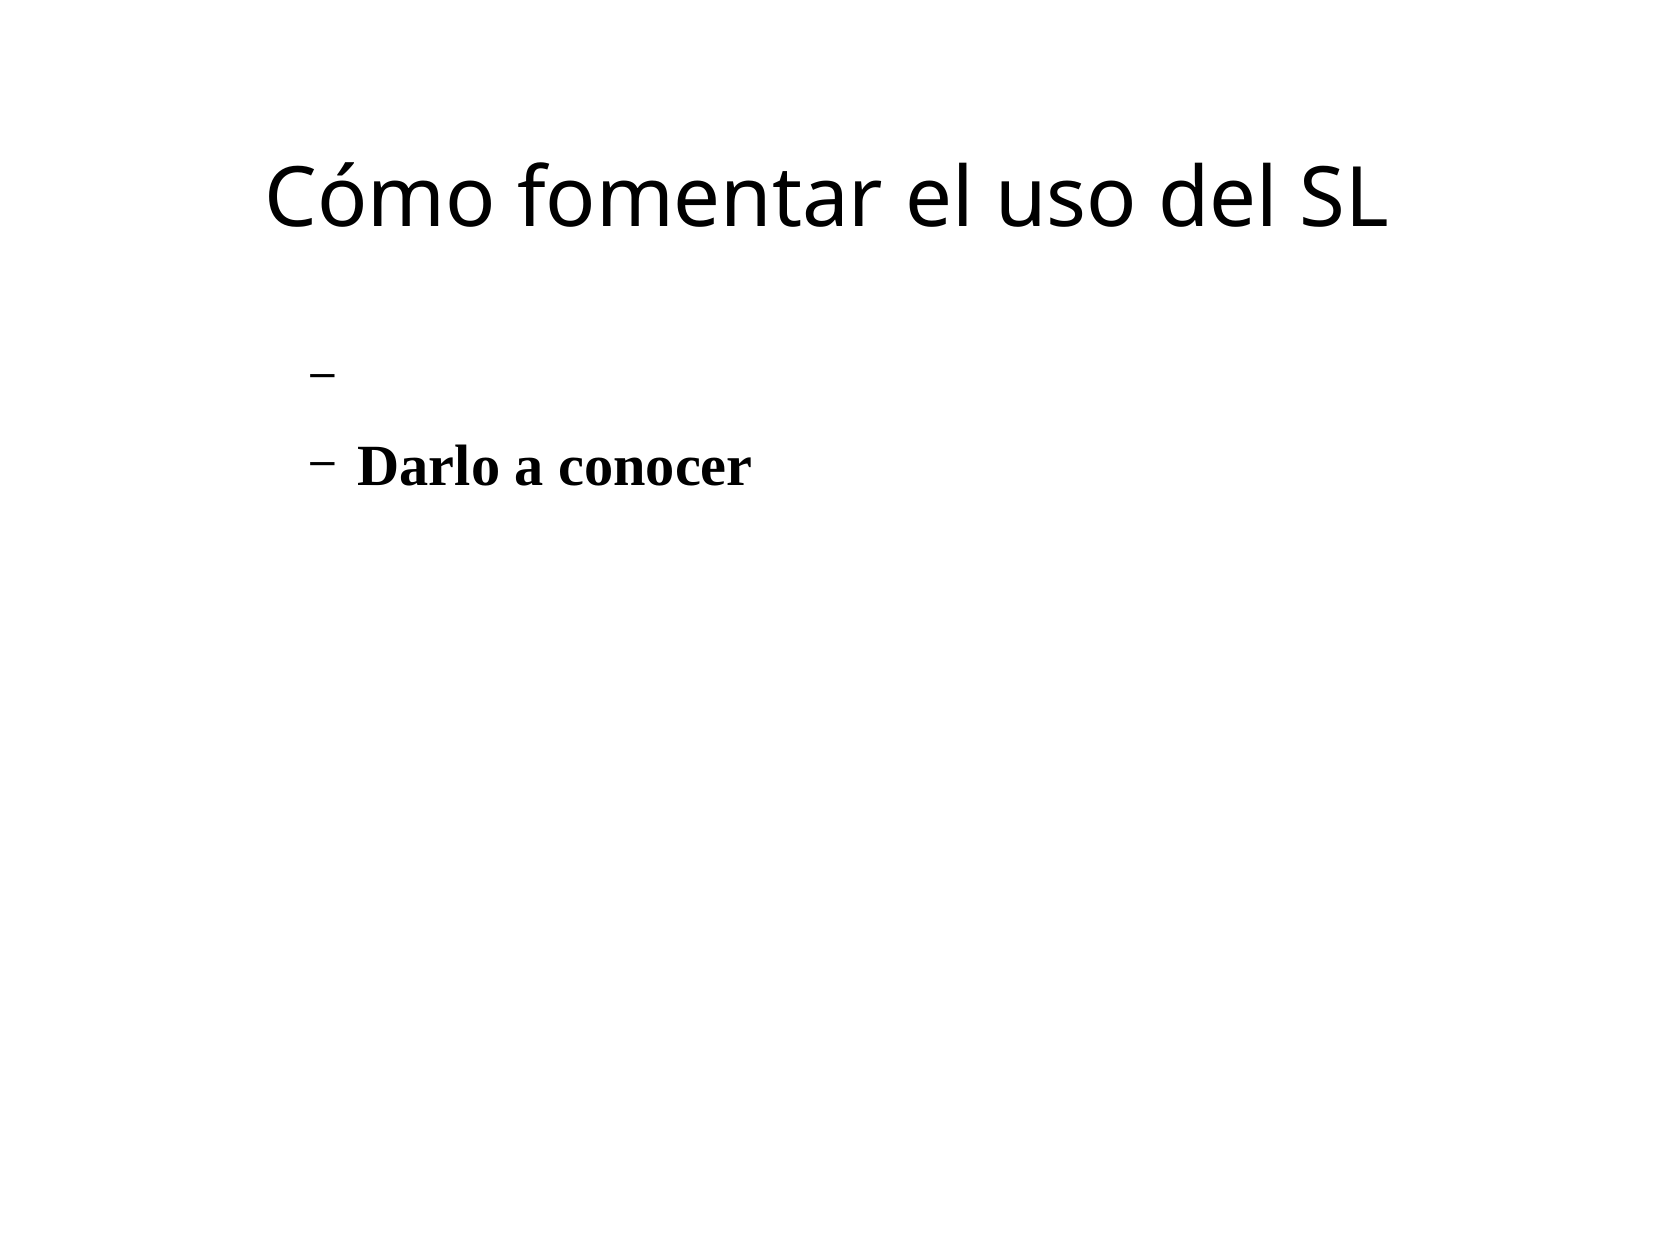

# Cómo fomentar el uso del SL
Darlo a conocer